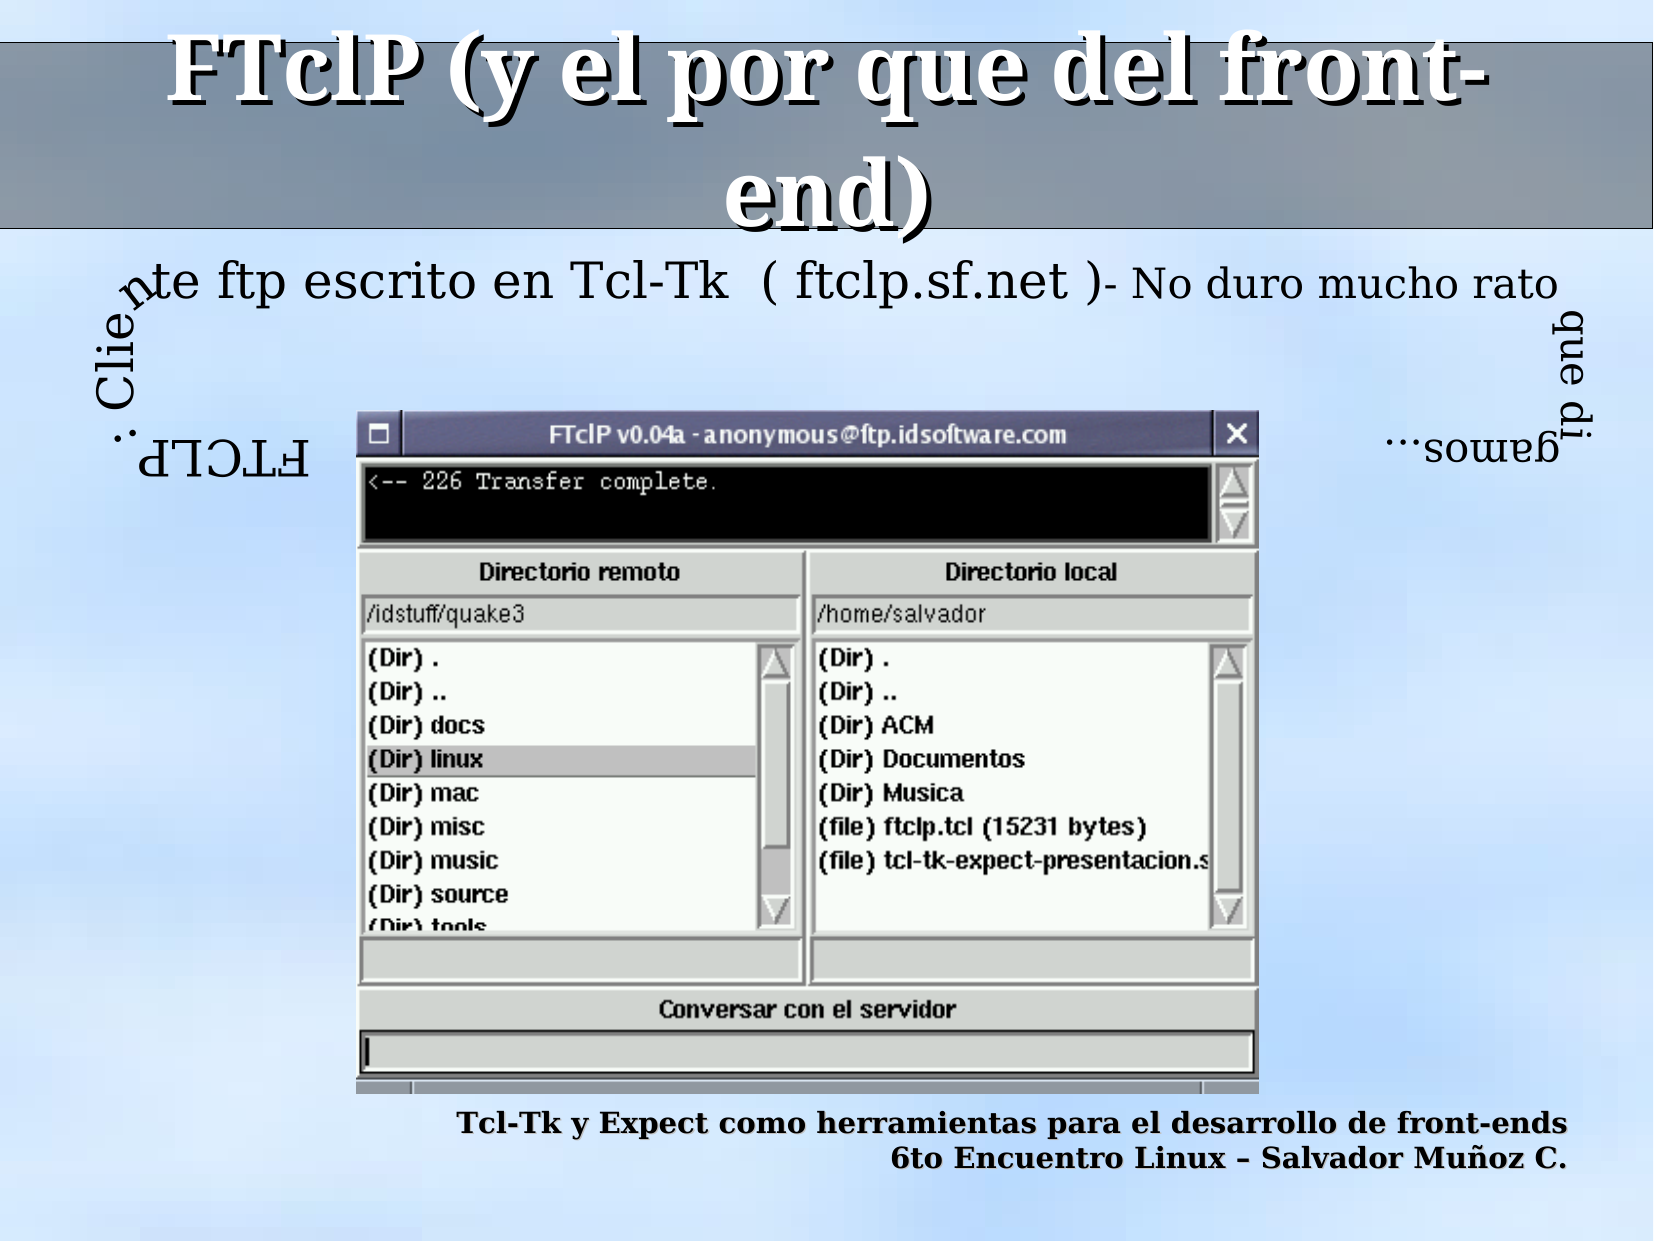

FTclP (y el por que del front-end)
# FTCLP: Cliente ftp escrito en Tcl-Tk ( ftclp.sf.net ) - No duro mucho rato que digamos...
Tcl-Tk y Expect como herramientas para el desarrollo de front-ends
6to Encuentro Linux – Salvador Muñoz C.